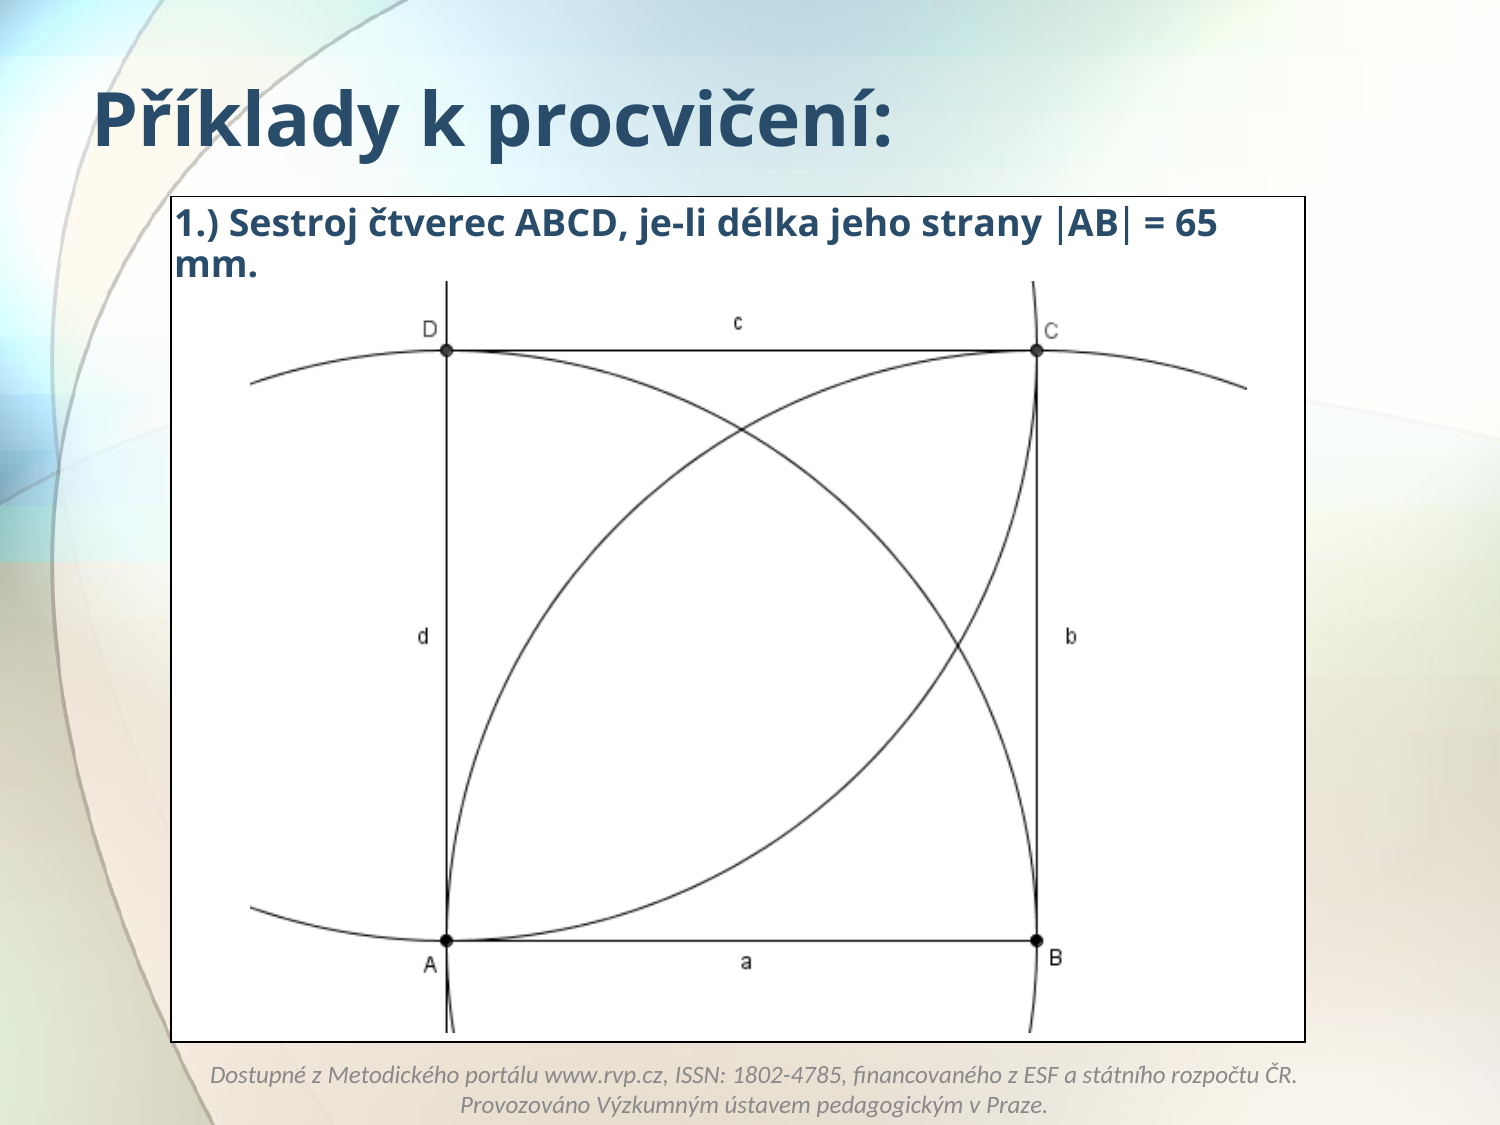

# Příklady k procvičení:
1.) Sestroj čtverec ABCD, je-li délka jeho strany AB = 65 mm.